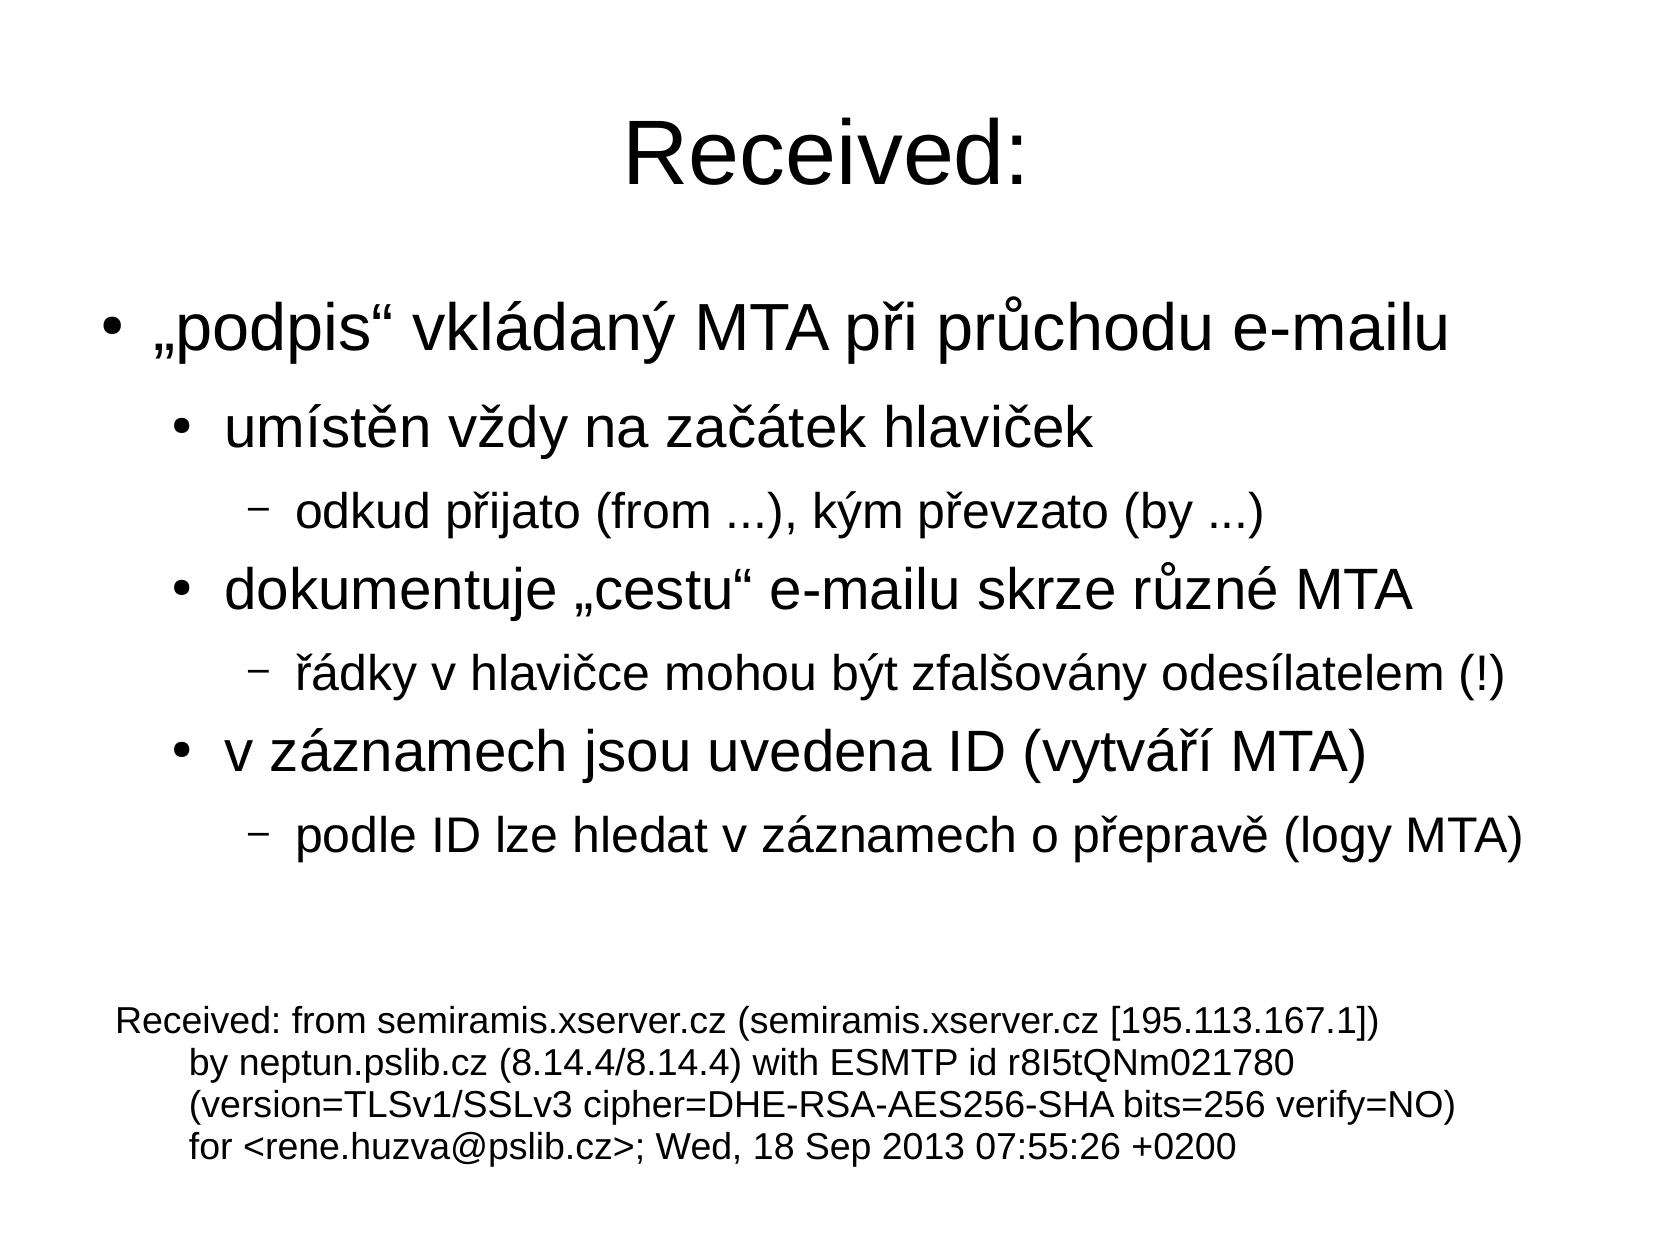

# Received:
„podpis“ vkládaný MTA při průchodu e-mailu
umístěn vždy na začátek hlaviček
odkud přijato (from ...), kým převzato (by ...)
dokumentuje „cestu“ e-mailu skrze různé MTA
řádky v hlavičce mohou být zfalšovány odesílatelem (!)
v záznamech jsou uvedena ID (vytváří MTA)
podle ID lze hledat v záznamech o přepravě (logy MTA)
Received: from semiramis.xserver.cz (semiramis.xserver.cz [195.113.167.1])
	by neptun.pslib.cz (8.14.4/8.14.4) with ESMTP id r8I5tQNm021780
	(version=TLSv1/SSLv3 cipher=DHE-RSA-AES256-SHA bits=256 verify=NO)
	for <rene.huzva@pslib.cz>; Wed, 18 Sep 2013 07:55:26 +0200